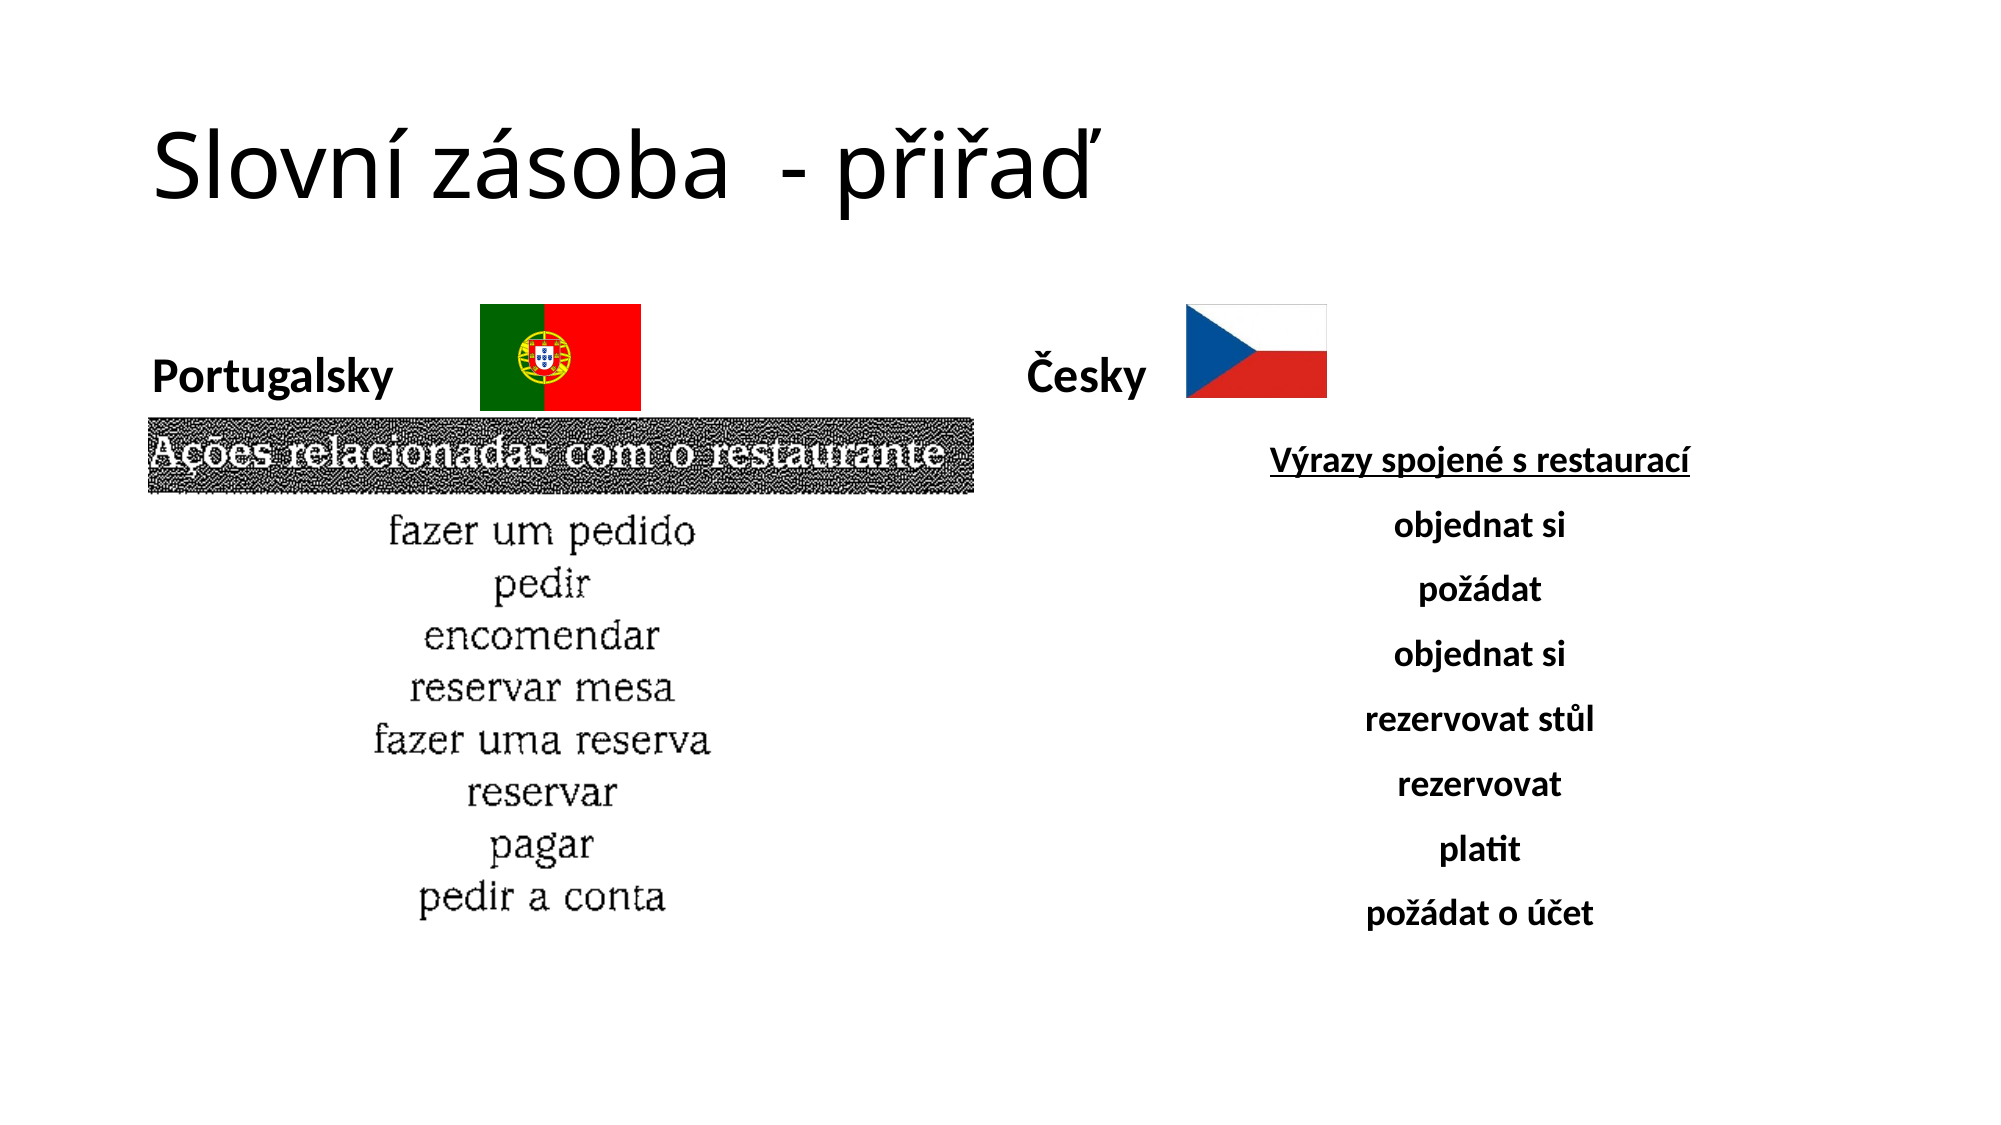

# Slovní zásoba - přiřaď
Portugalsky
Česky
Výrazy spojené s restaurací
objednat si
požádat
objednat si
rezervovat stůl
rezervovat
platit
požádat o účet